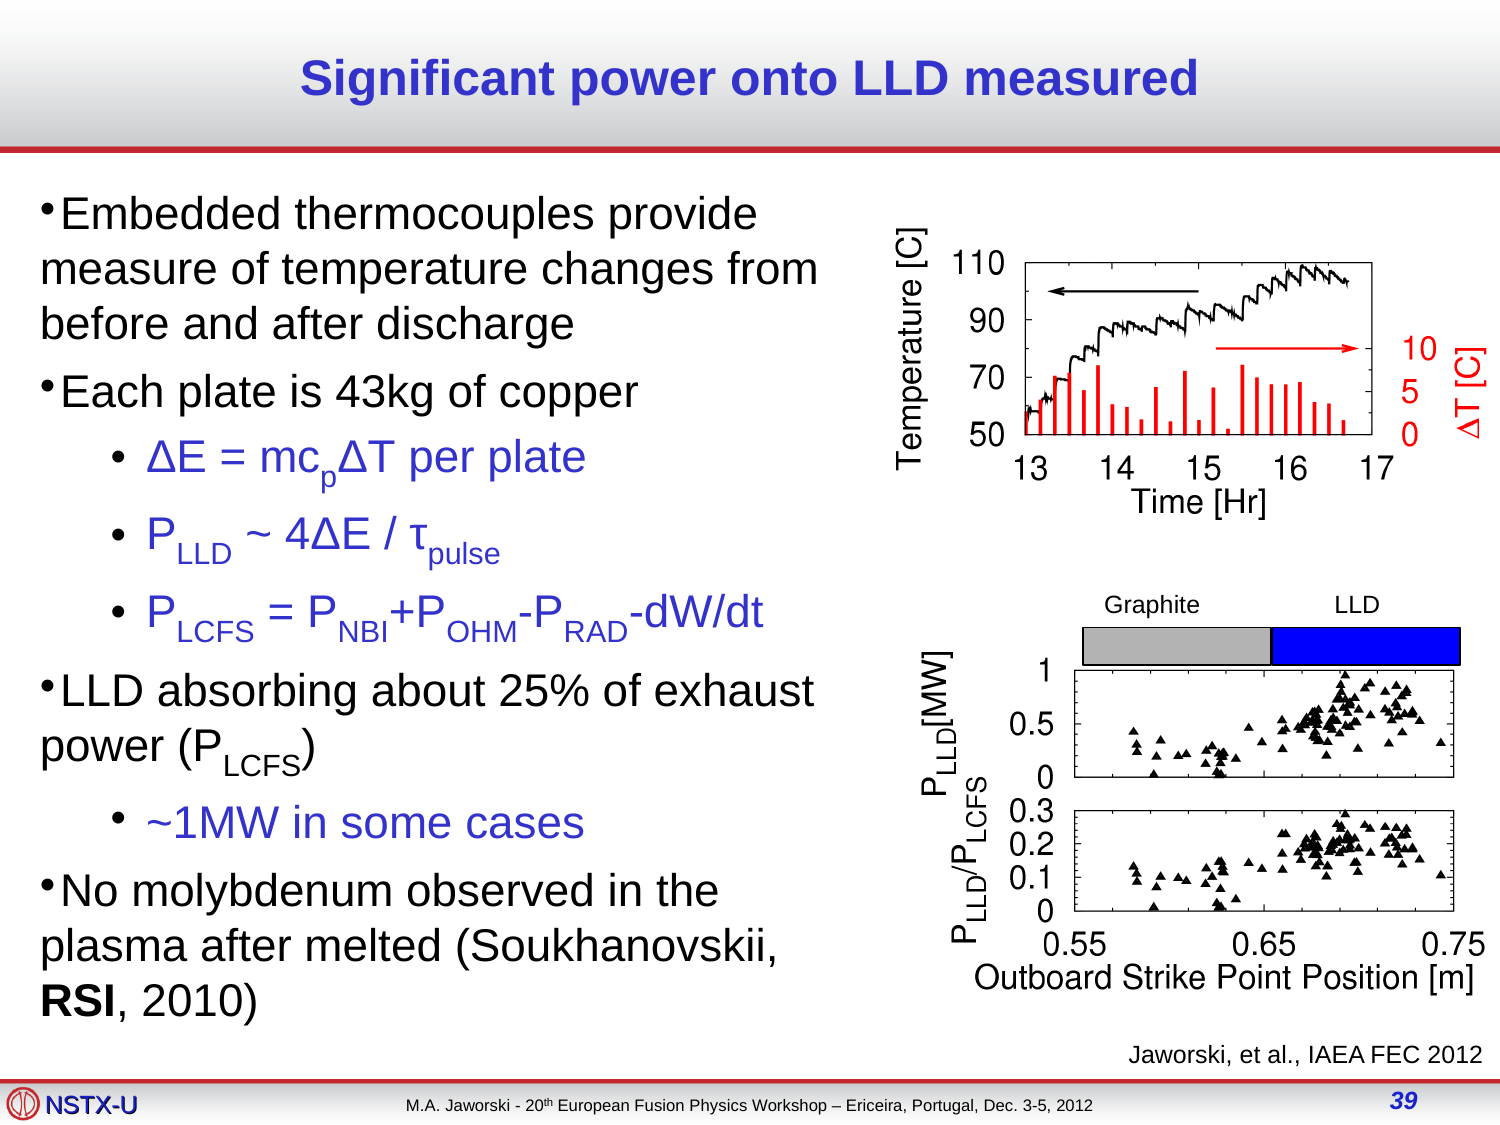

# Significant power onto LLD measured
Embedded thermocouples provide measure of temperature changes from before and after discharge
Each plate is 43kg of copper
ΔE = mcpΔT per plate
PLLD ~ 4ΔE / τpulse
PLCFS = PNBI+POHM-PRAD-dW/dt
LLD absorbing about 25% of exhaust power (PLCFS)
~1MW in some cases
No molybdenum observed in the plasma after melted (Soukhanovskii, RSI, 2010)
Graphite
LLD
Jaworski, et al., IAEA FEC 2012